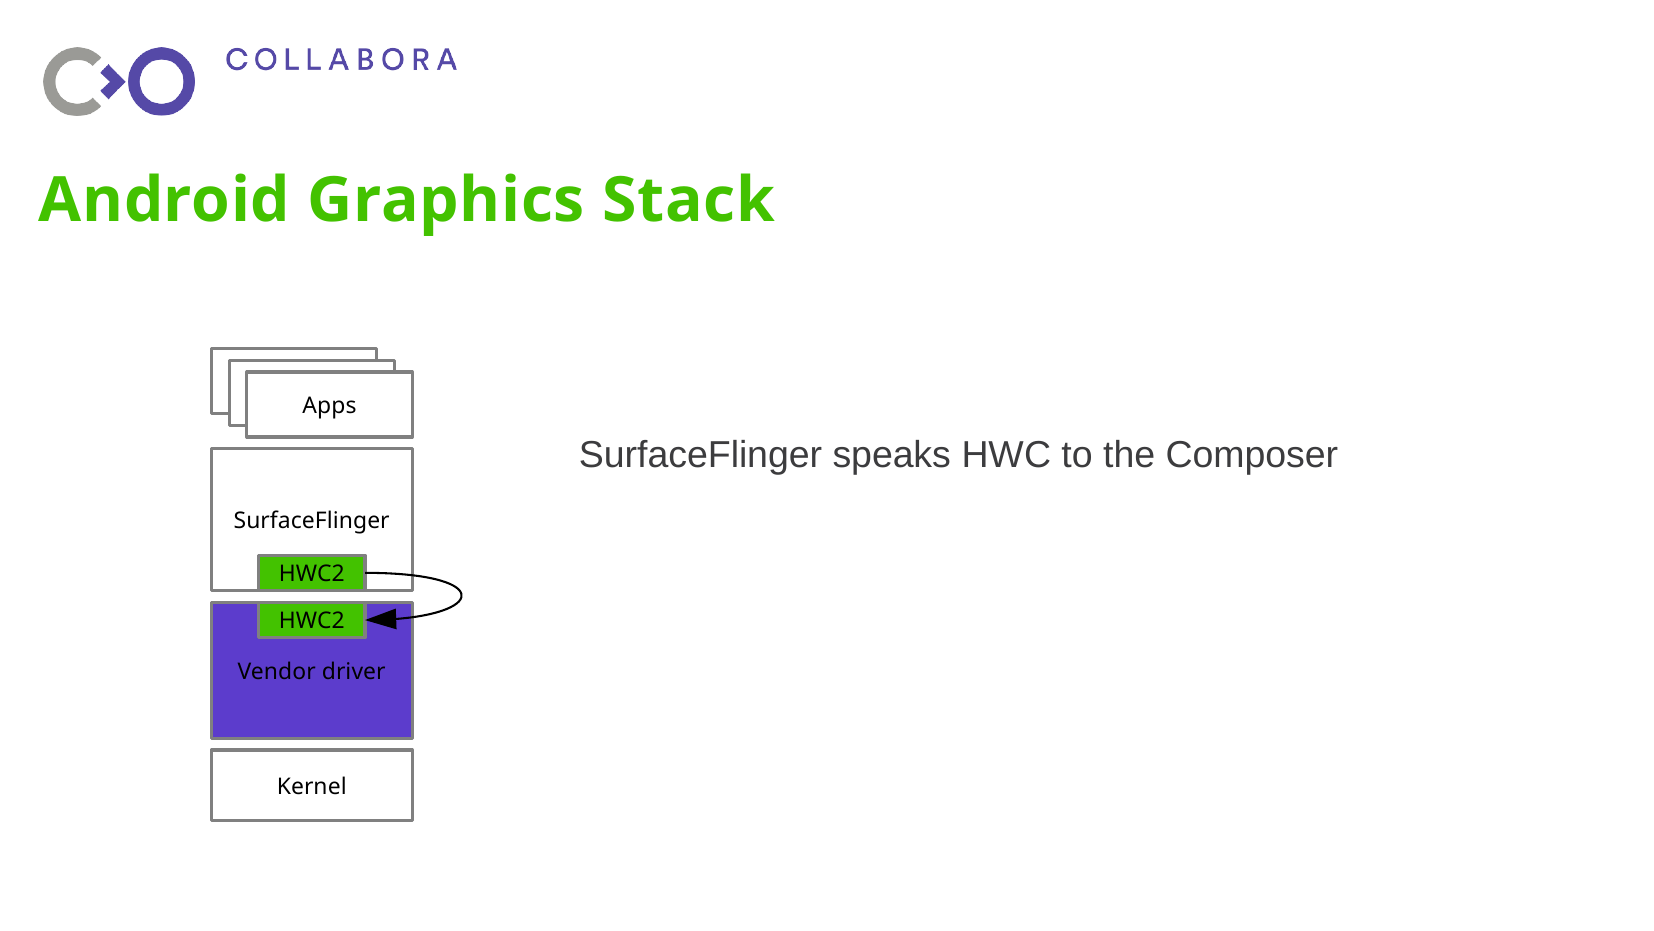

# Android Graphics Stack
Subtitle Karla regular
28pt
Apps
SurfaceFlinger speaks HWC to the Composer
SurfaceFlinger
HWC2
Vendor driver
HWC2
Kernel